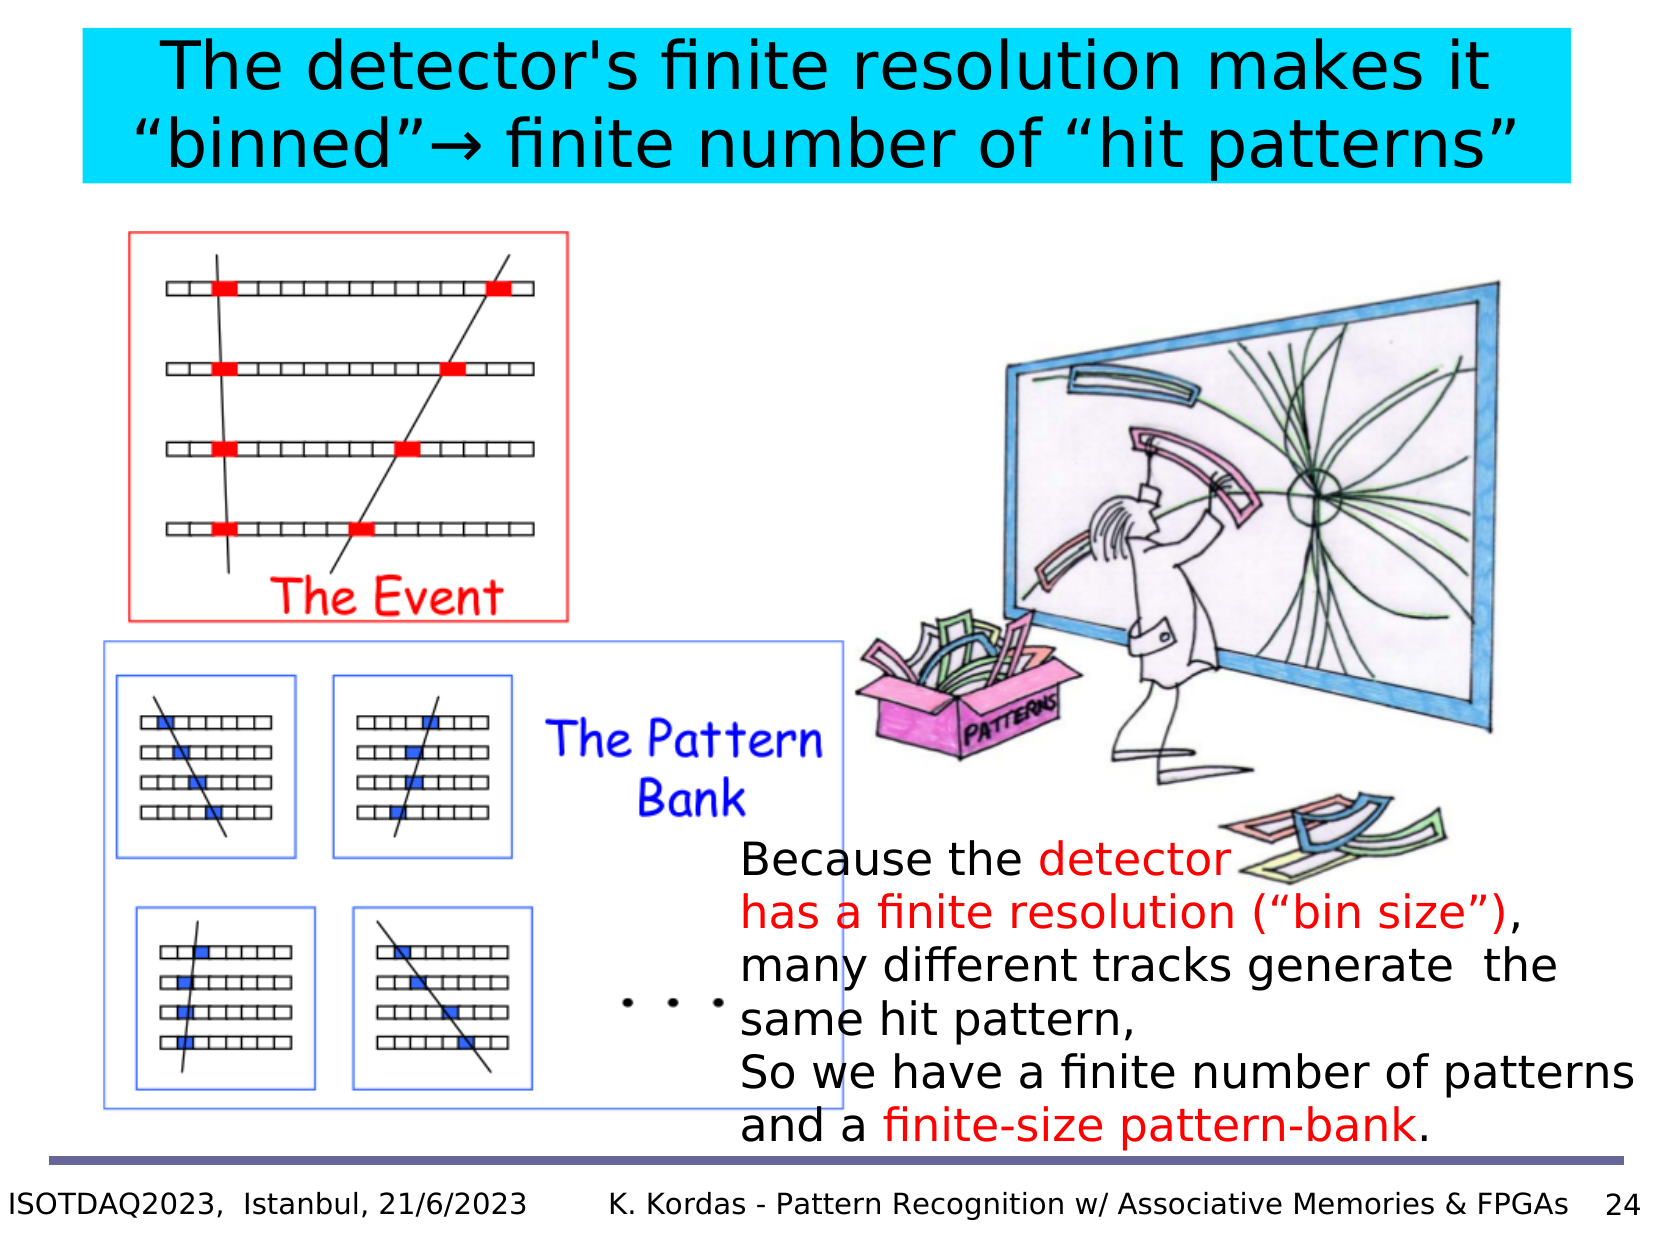

# The detector's finite resolution makes it “binned”→ finite number of “hit patterns”
Because the detector
has a finite resolution (“bin size”),
many different tracks generate the
same hit pattern,
So we have a finite number of patterns
and a finite-size pattern-bank.
ISOTDAQ2023, Istanbul, 21/6/2023
K. Kordas - Pattern Recognition w/ Associative Memories & FPGAs
24